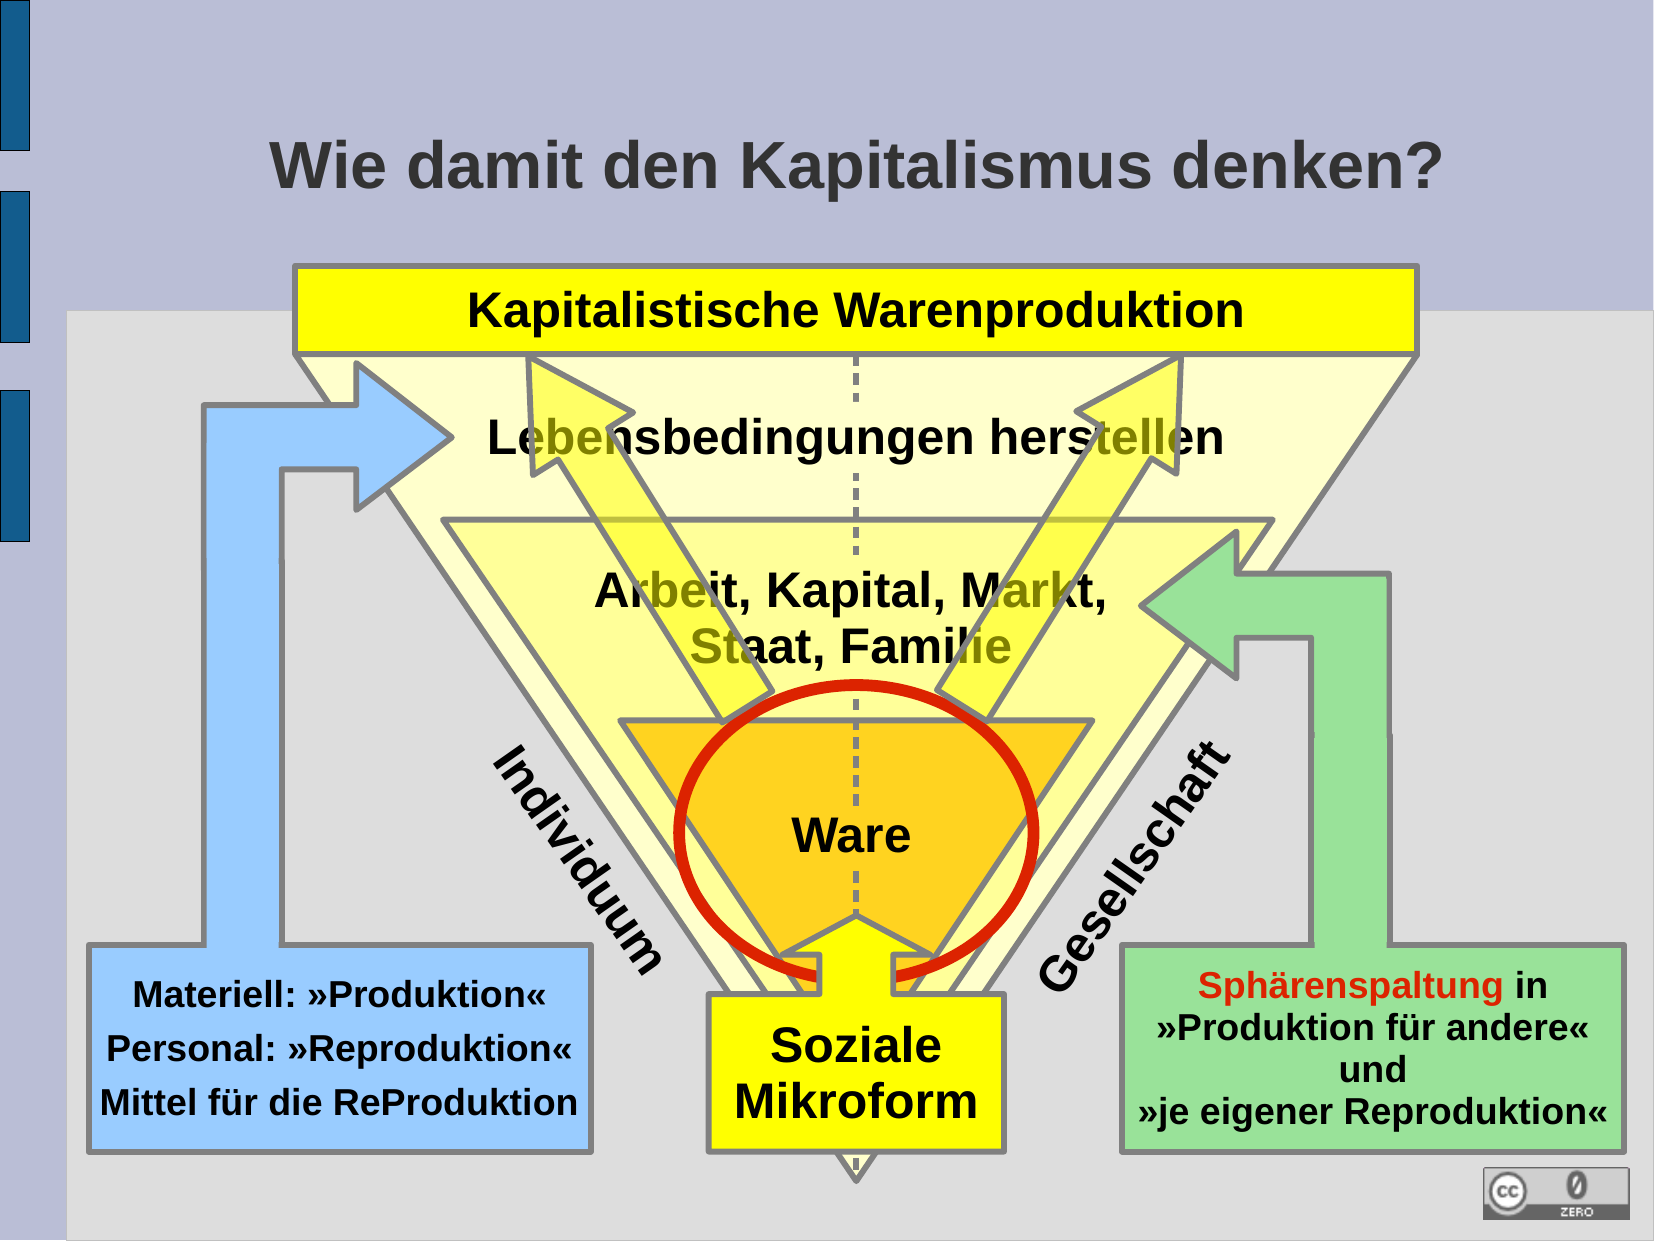

# Wie damit den Kapitalismus denken?
Kapitalistische Warenproduktion
Lebensbedingungen herstellen
Arbeit, Kapital, Markt,
Staat, Familie
Ware
Individuum
Gesellschaft
Soziale
Mikroform
Materiell: »Produktion«
Personal: »Reproduktion«
Mittel für die ReProduktion
Sphärenspaltung in
»Produktion für andere«
und
»je eigener Reproduktion«